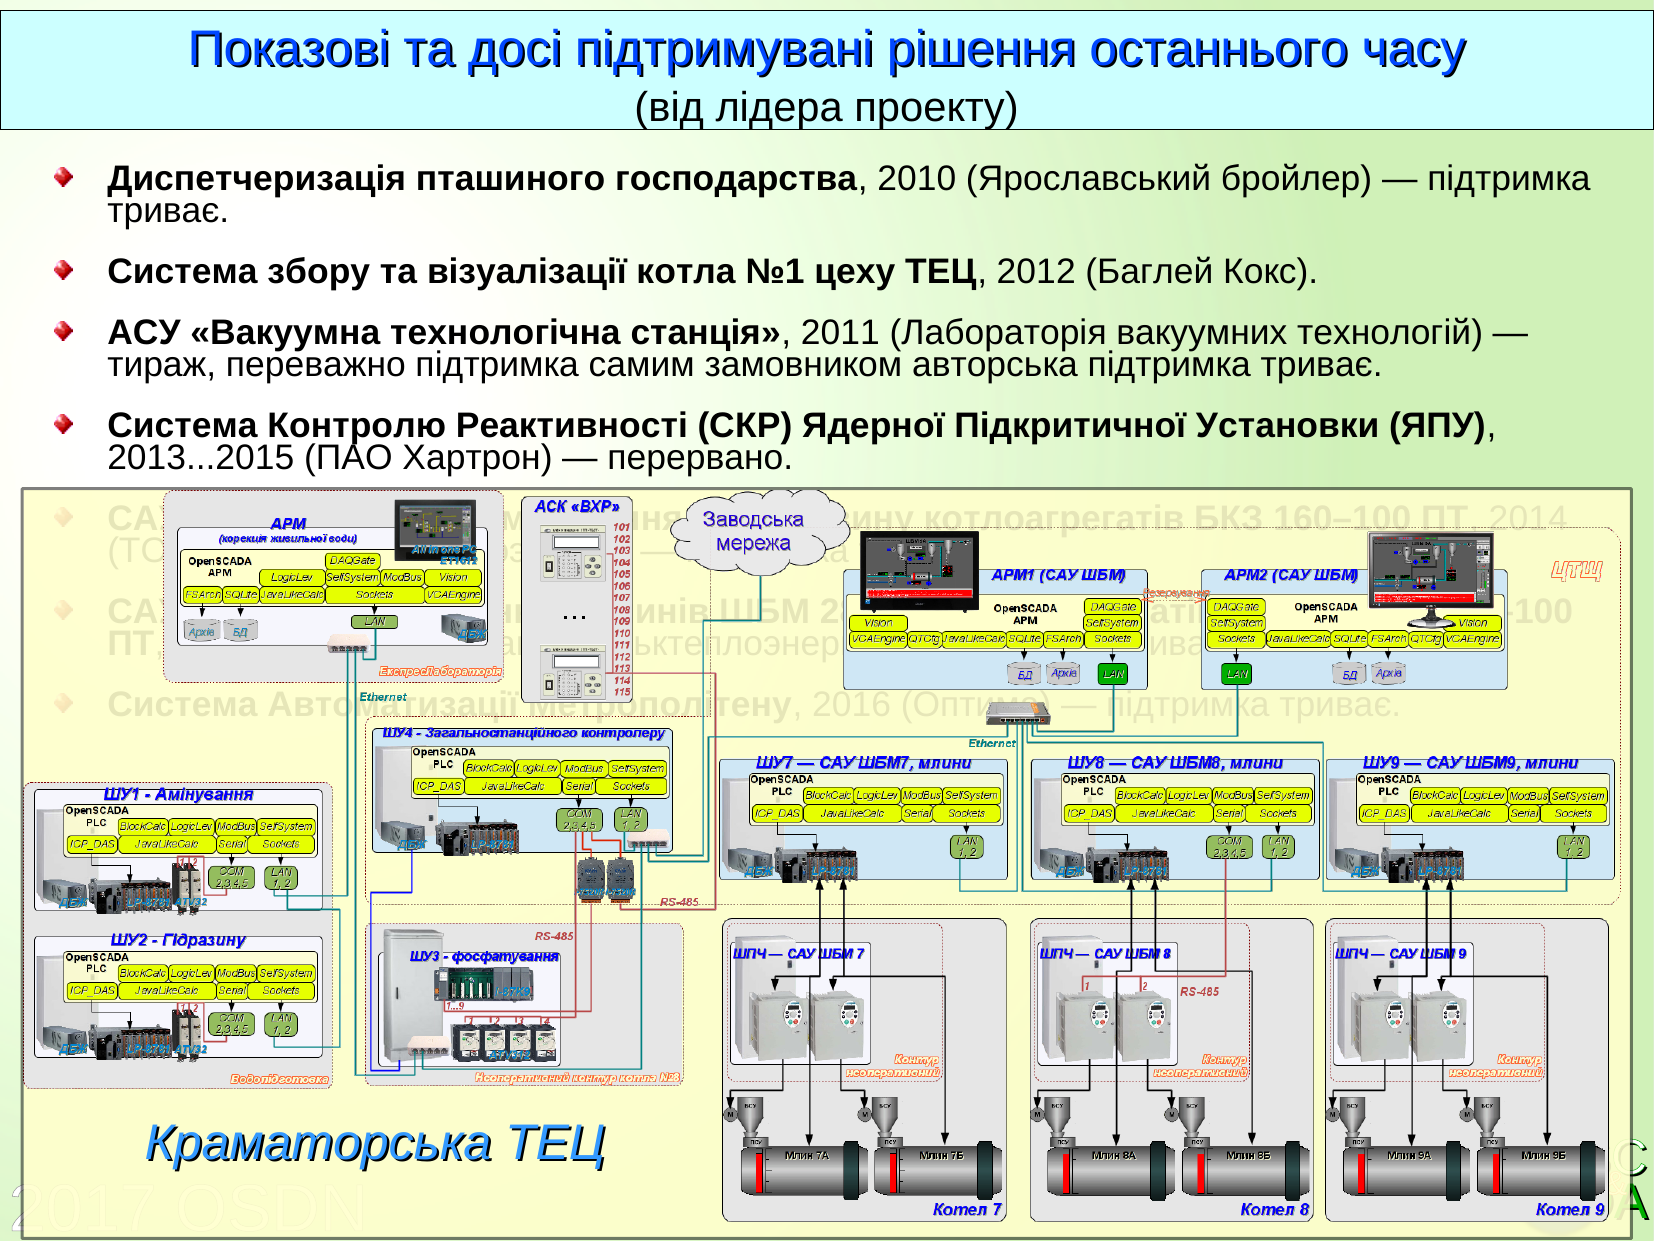

# Показові та досі підтримувані рішення останнього часу (від лідера проекту)
Диспетчеризація пташиного господарства, 2010 (Ярославський бройлер) — підтримка триває.
Система збору та візуалізації котла №1 цеху ТЕЦ, 2012 (Баглей Кокс).
АСУ «Вакуумна технологічна станція», 2011 (Лабораторія вакуумних технологій) — тираж, переважно підтримка самим замовником авторська підтримка триває.
Система Контролю Реактивності (СКР) Ядерної Підкритичної Установки (ЯПУ), 2013...2015 (ПАО Хартрон) — перервано.
САУ Фосфатування, Амінування та Гідразину котлоагрегатів БКЗ 160–100 ПТ, 2014 (ТОВ Краматорськтеплоэнерго) — підтримка триває.
САУ кульових барабанних млинів ШБМ 287\410 котлоагрегатів №7,8,9 БКЗ 160–100 ПТ, 2010, 2015 (ТОВ Краматорськтеплоэнерго) — підтримка триває.
Система Автоматизації Метрополітену, 2016 (Оптима) — підтримка триває.
Краматорська ТЕЦ